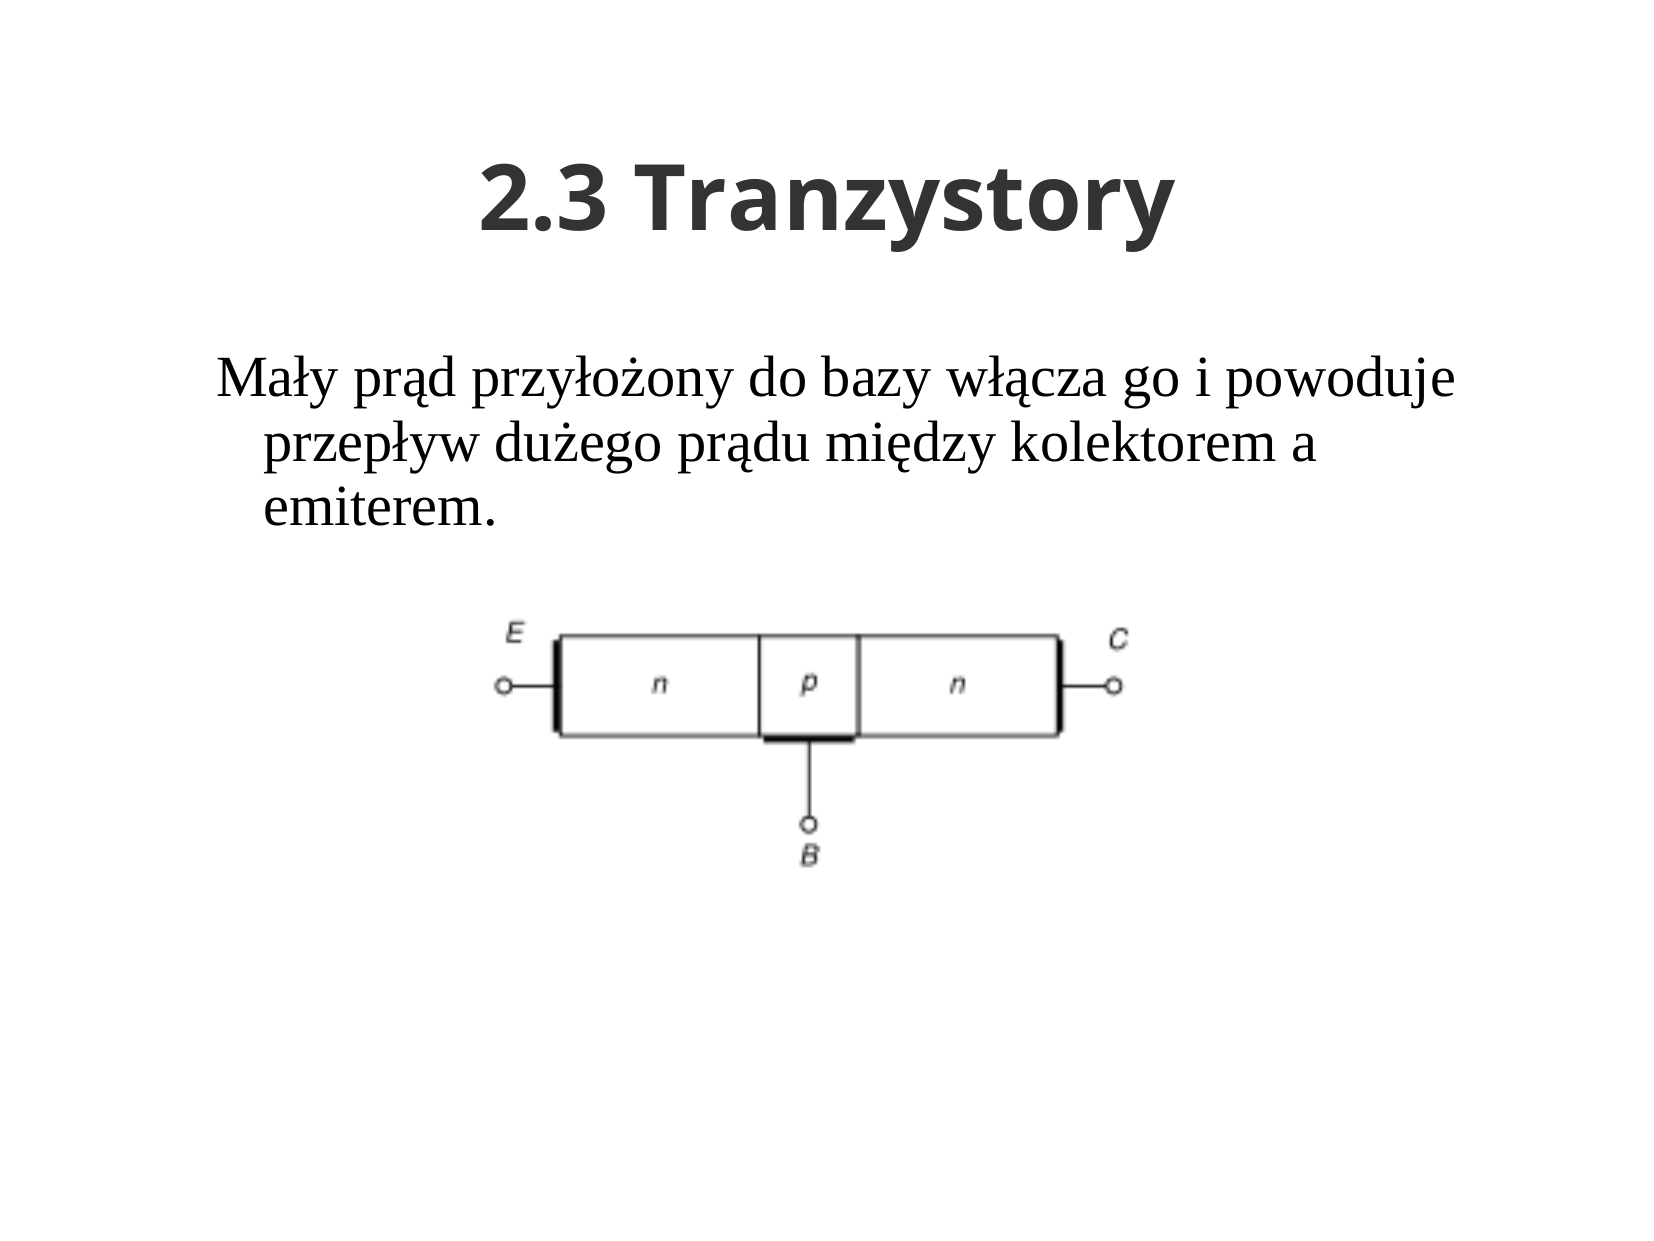

# 2.3 Tranzystory
Mały prąd przyłożony do bazy włącza go i powoduje przepływ dużego prądu między kolektorem a emiterem.